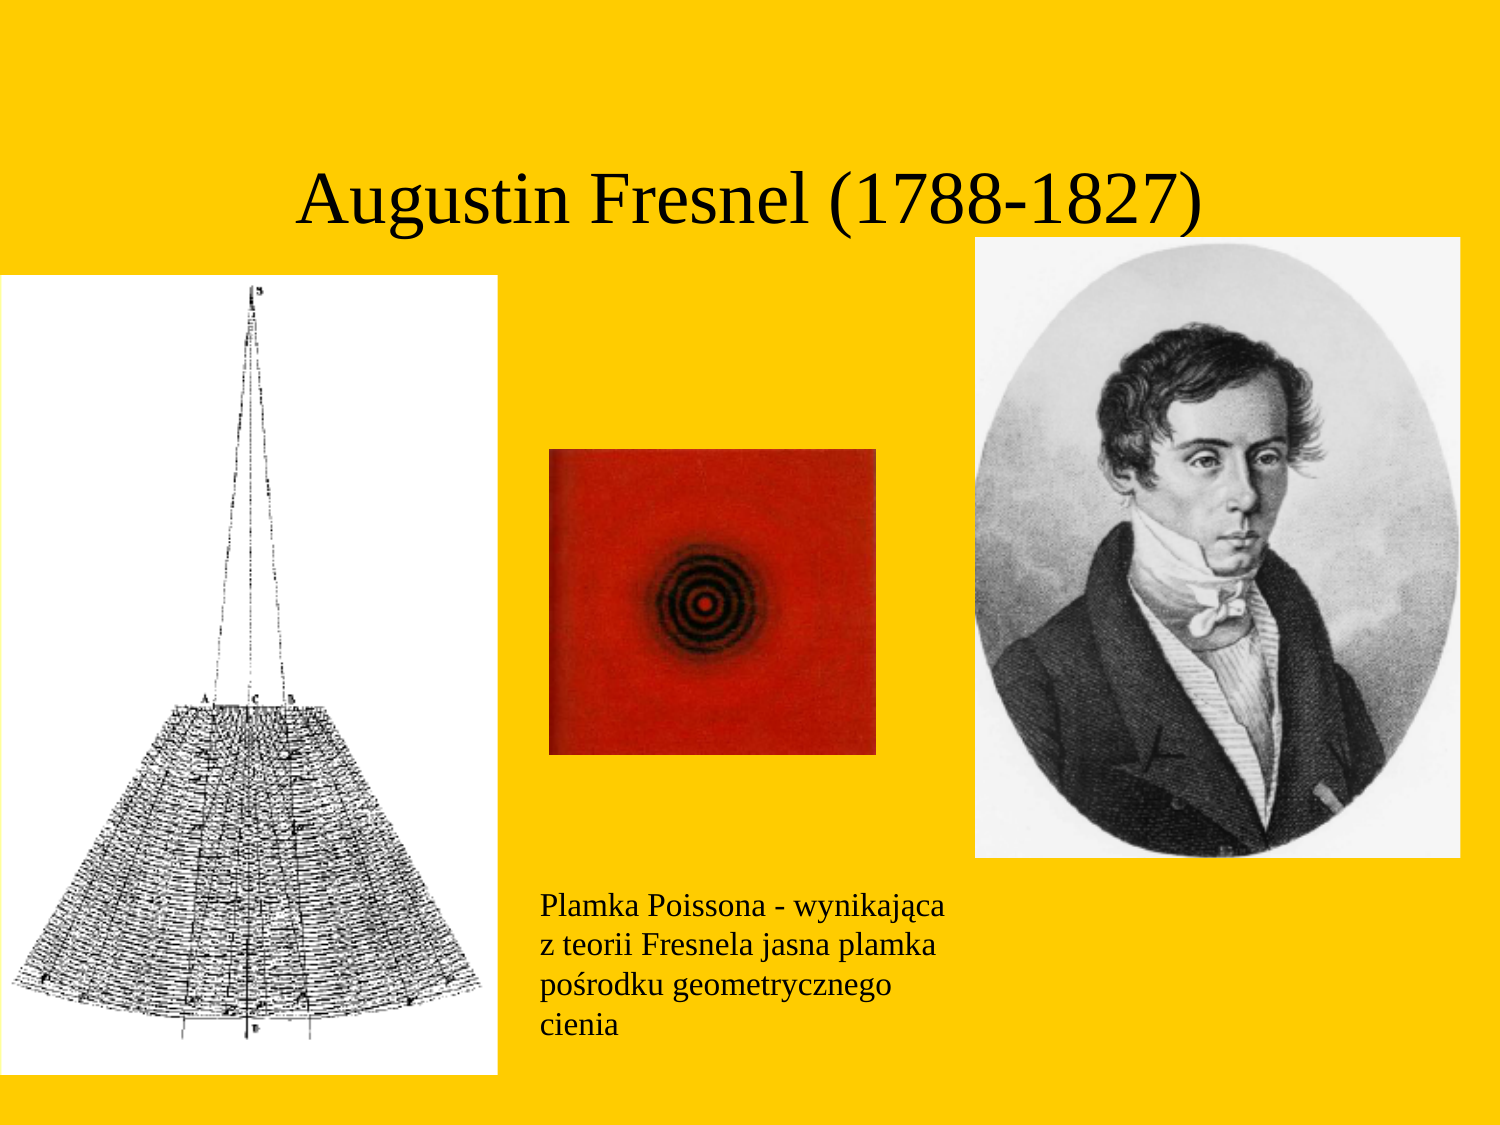

# Augustin Fresnel (1788-1827)
Plamka Poissona - wynikająca z teorii Fresnela jasna plamka pośrodku geometrycznego cienia